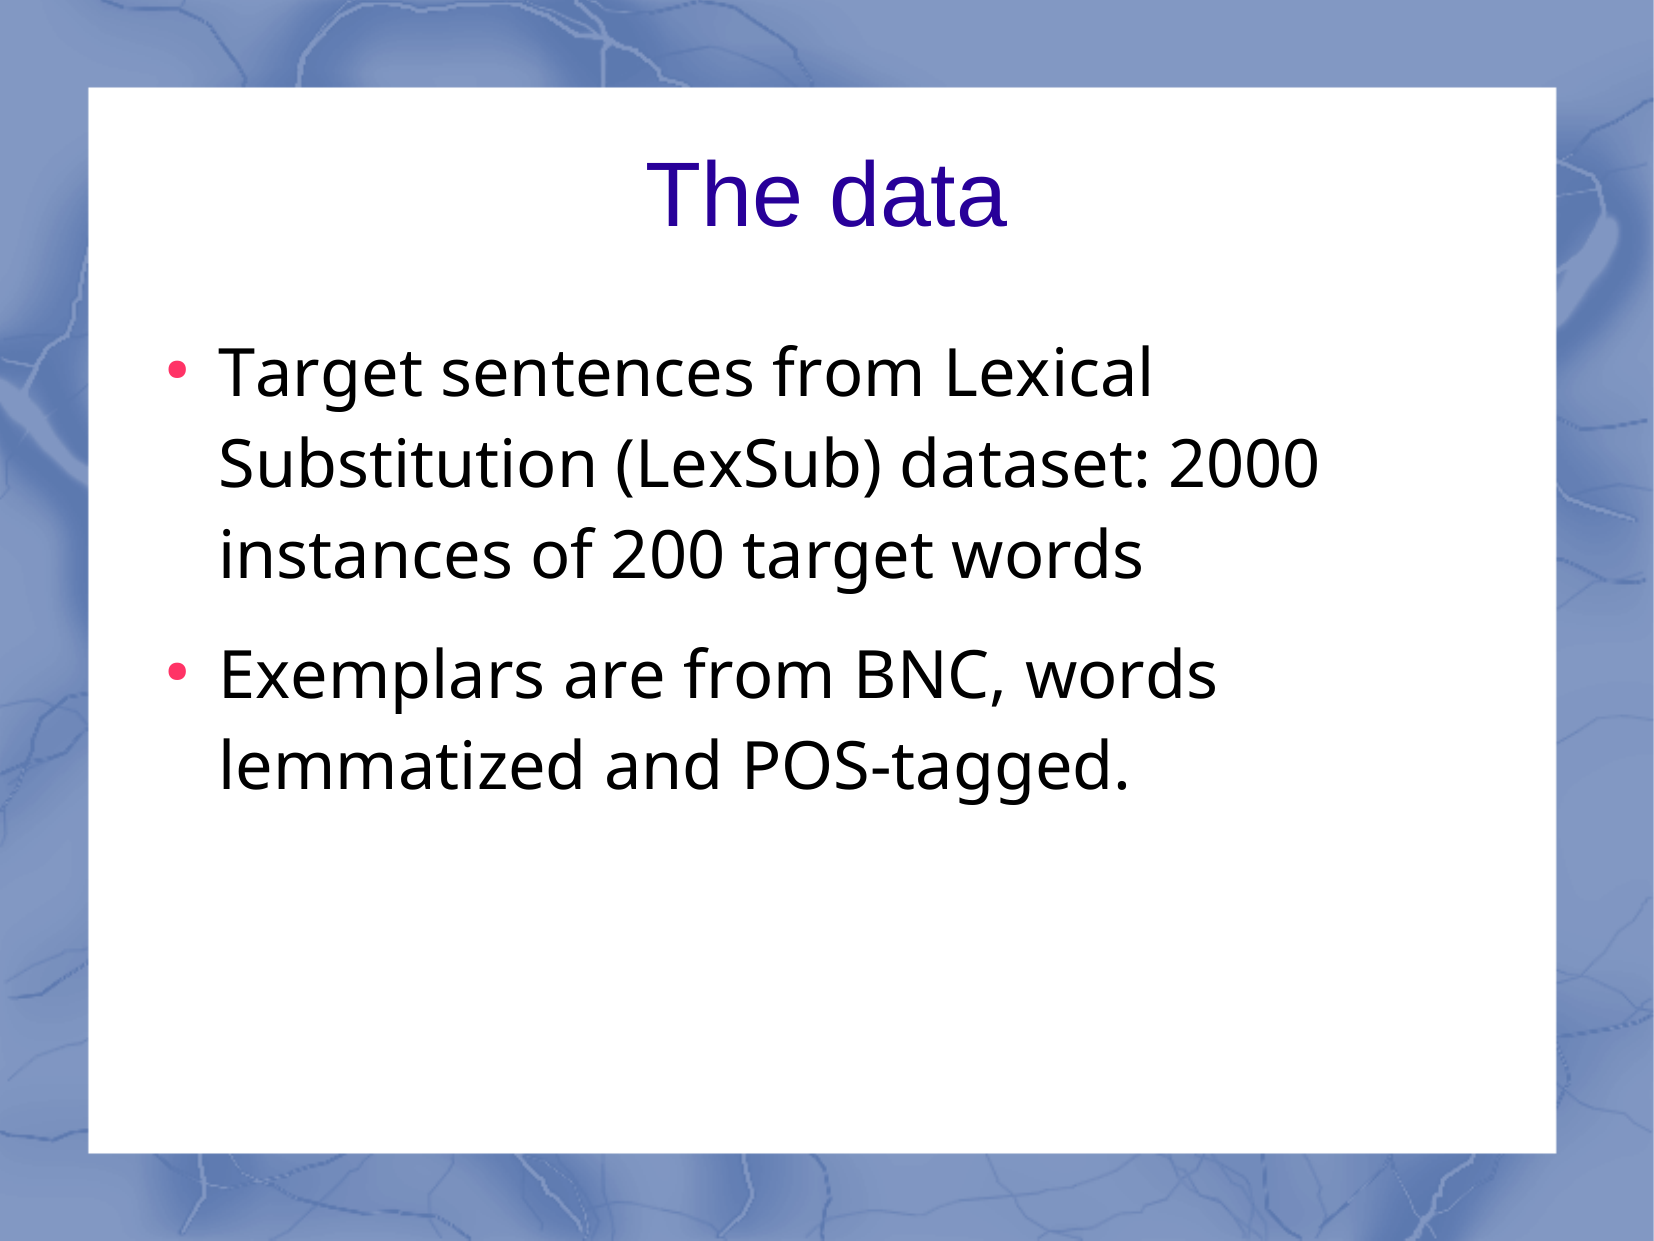

# The data
Target sentences from Lexical Substitution (LexSub) dataset: 2000 instances of 200 target words
Exemplars are from BNC, words lemmatized and POS-tagged.